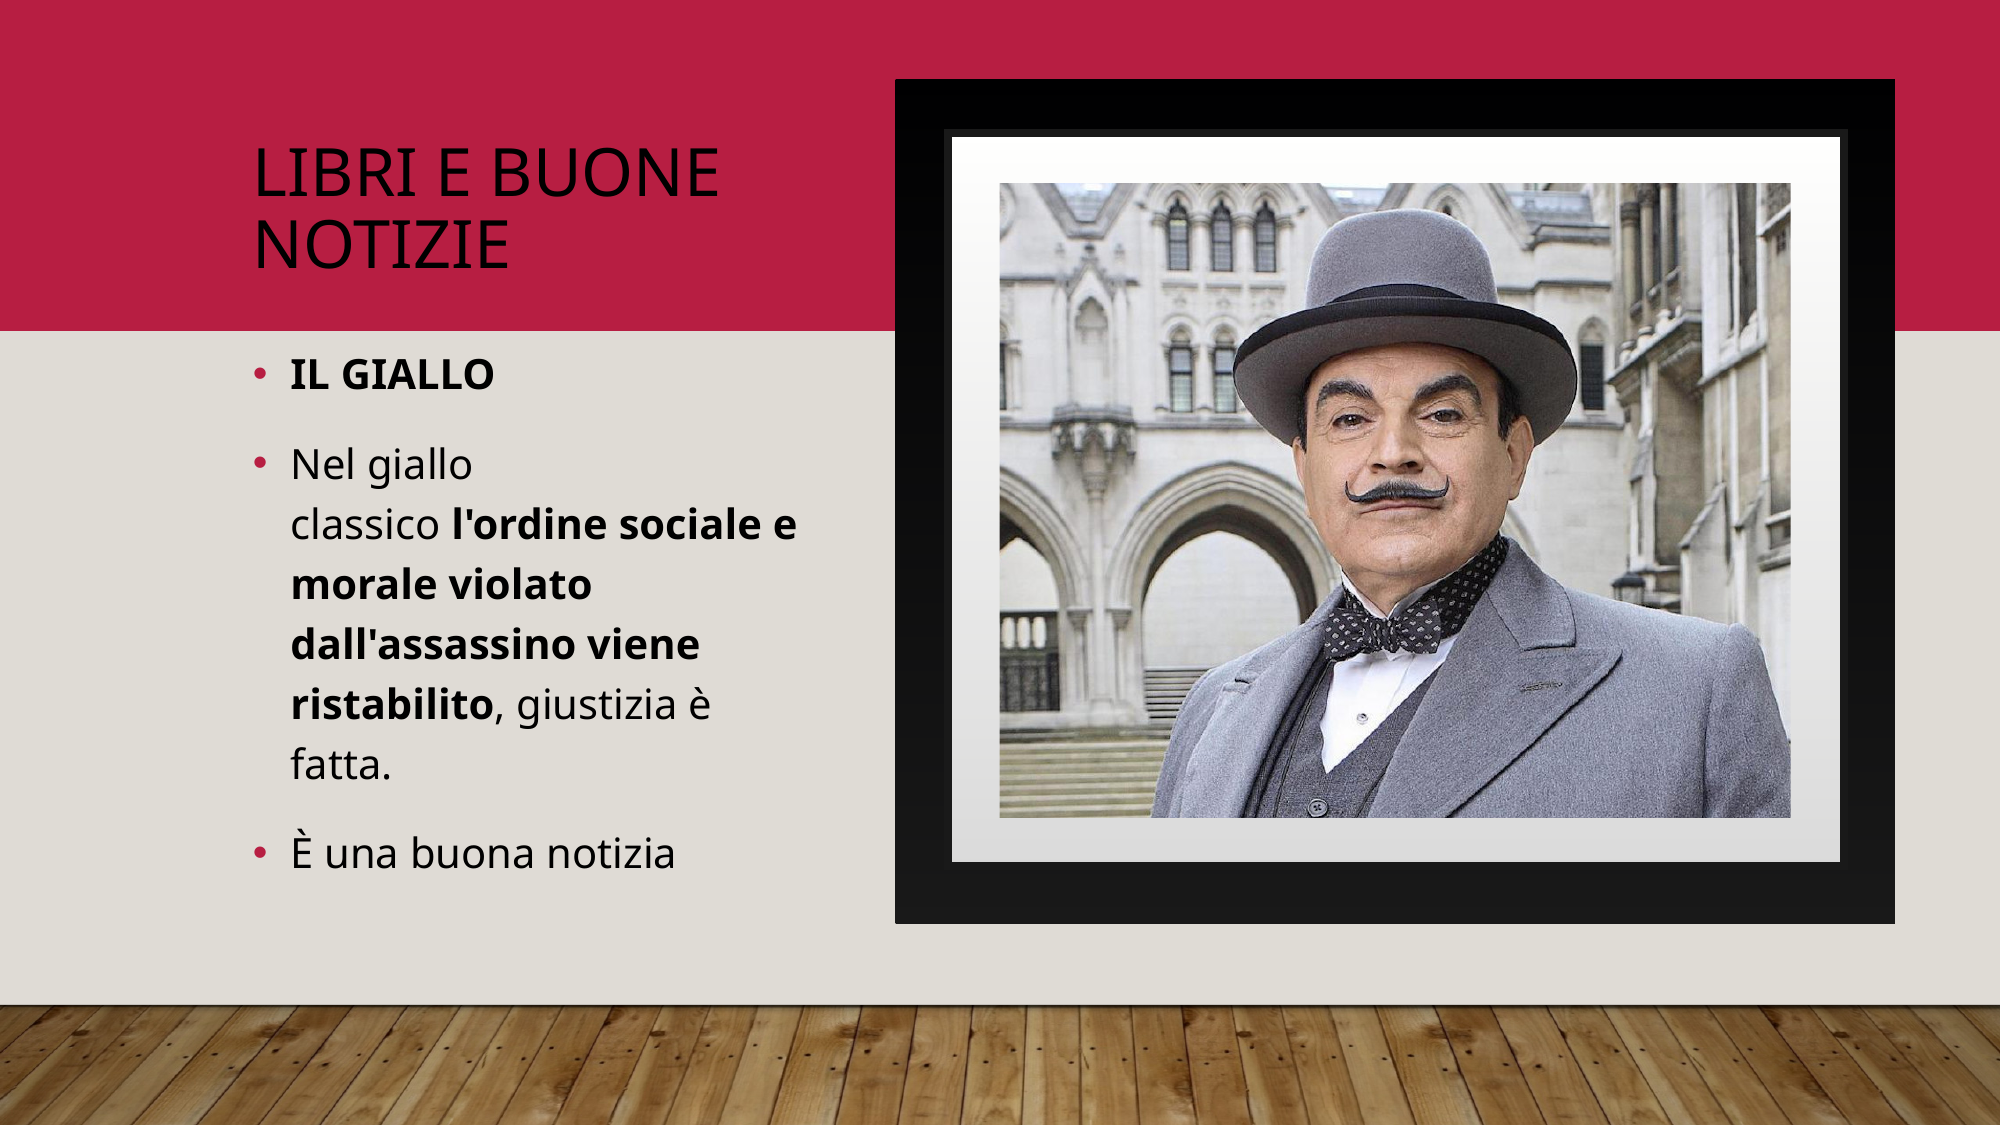

# LIBRI E BUONE NOTIZIE
IL GIALLO
Nel giallo classico l'ordine sociale e morale violato dall'assassino viene ristabilito, giustizia è fatta.
È una buona notizia